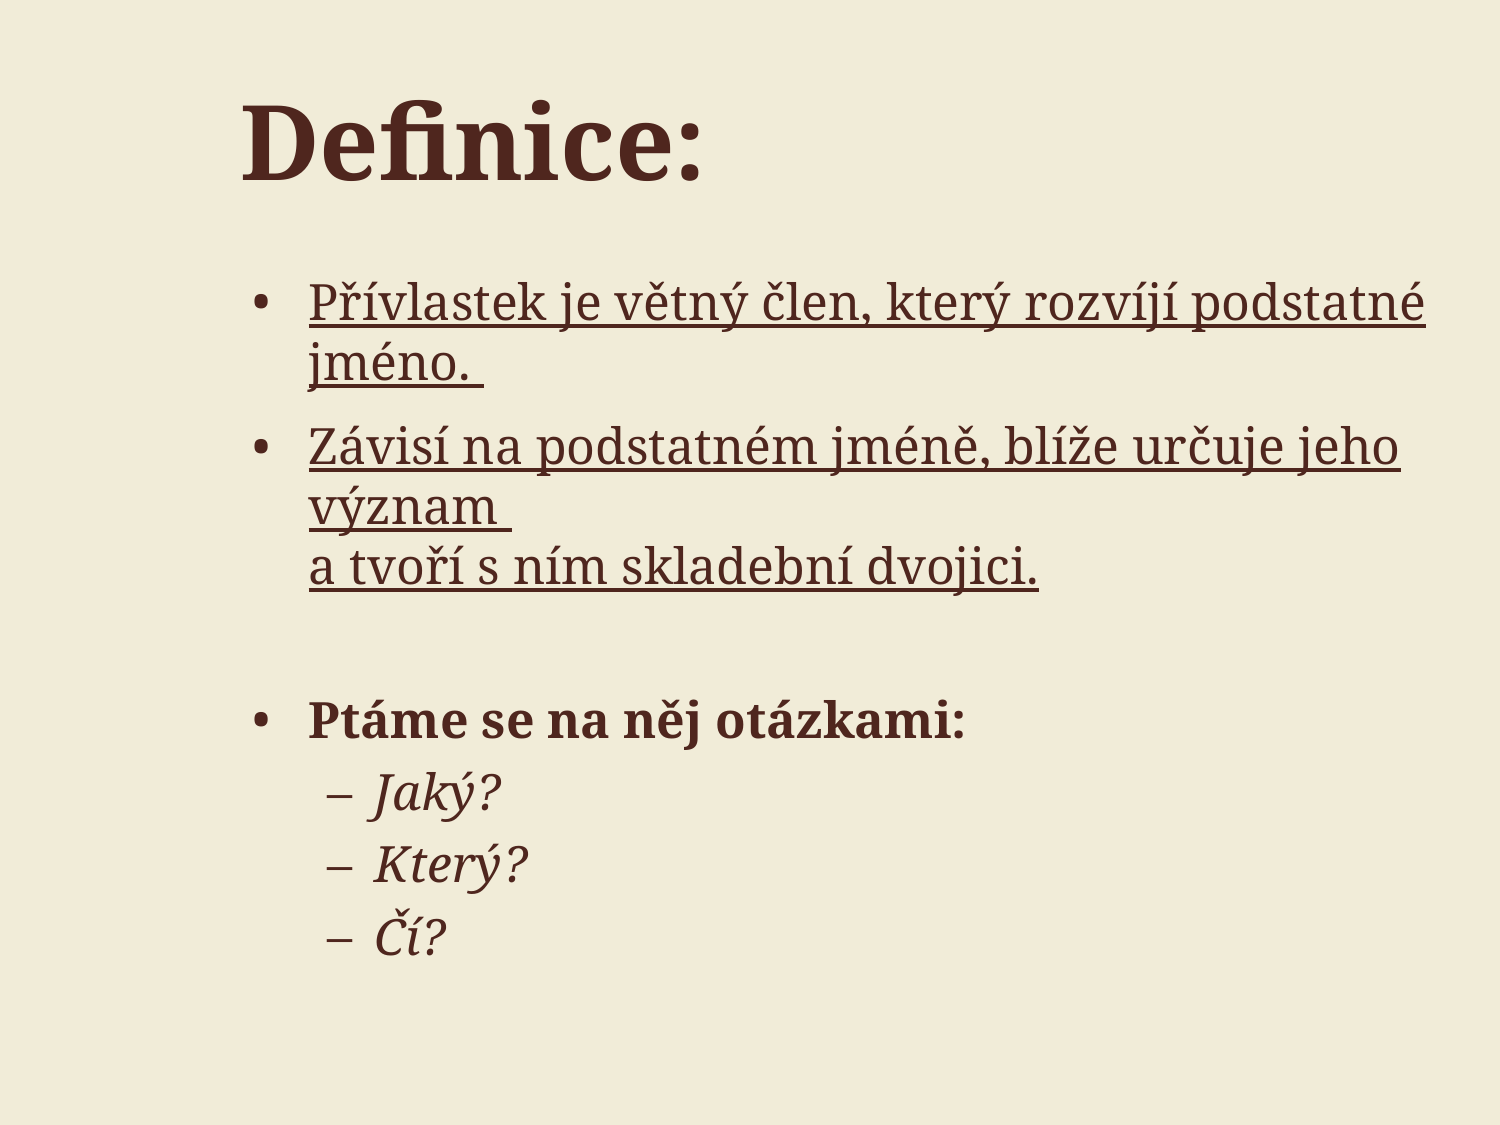

# Definice:
Přívlastek je větný člen, který rozvíjí podstatné jméno.
Závisí na podstatném jméně, blíže určuje jeho význam
a tvoří s ním skladební dvojici.
Ptáme se na něj otázkami:
Jaký?
Který?
Čí?